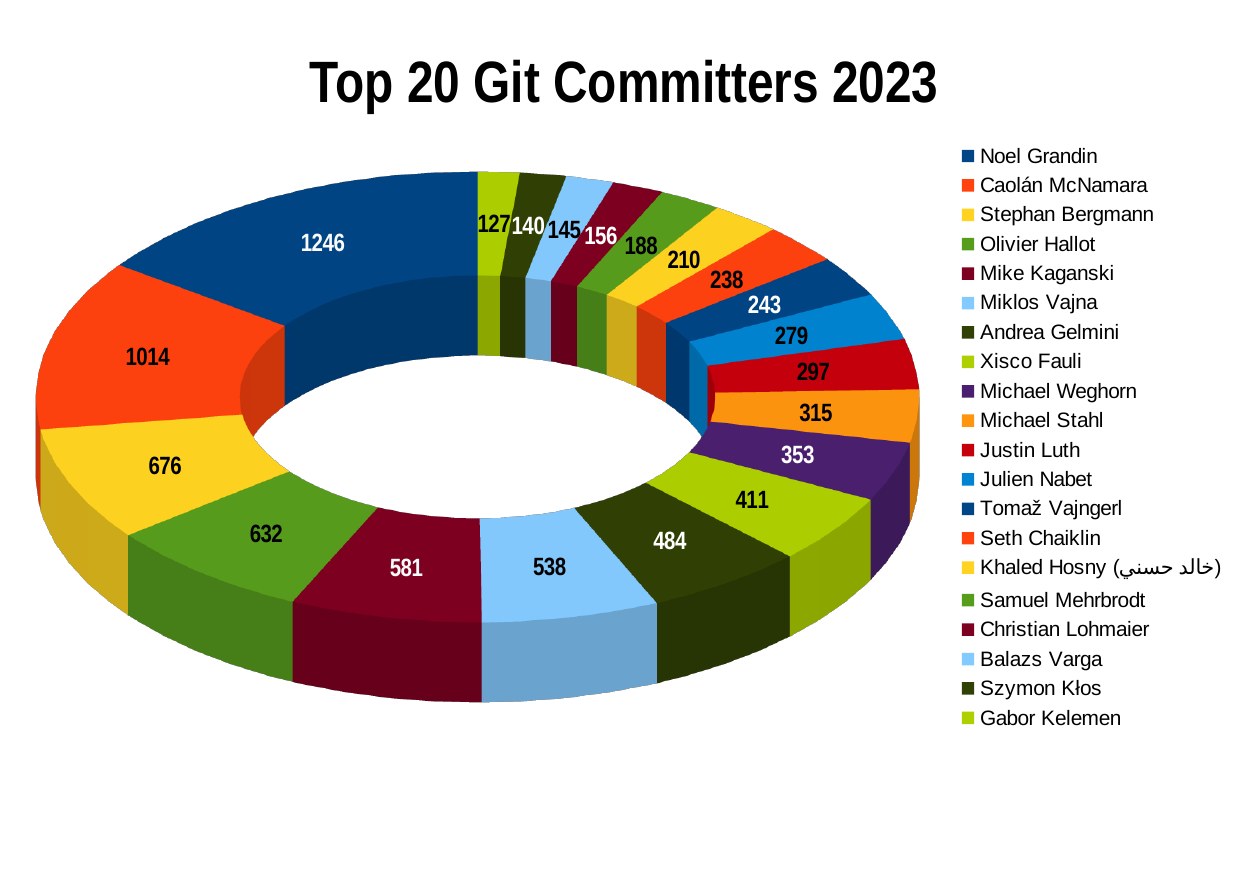

### Chart
| Category | Commits |
|---|---|
| Noel Grandin | 1246.0 |
| Caolán McNamara | 1014.0 |
| Stephan Bergmann | 676.0 |
| Olivier Hallot | 632.0 |
| Mike Kaganski | 581.0 |
| Miklos Vajna | 538.0 |
| Andrea Gelmini | 484.0 |
| Xisco Fauli | 411.0 |
| Michael Weghorn | 353.0 |
| Michael Stahl | 315.0 |
| Justin Luth | 297.0 |
| Julien Nabet | 279.0 |
| Tomaž Vajngerl | 243.0 |
| Seth Chaiklin | 238.0 |
| Khaled Hosny (خالد حسني) | 210.0 |
| Samuel Mehrbrodt | 188.0 |
| Christian Lohmaier | 156.0 |
| Balazs Varga | 145.0 |
| Szymon Kłos | 140.0 |
| Gabor Kelemen | 127.0 |Top 20 Git Committers 2023